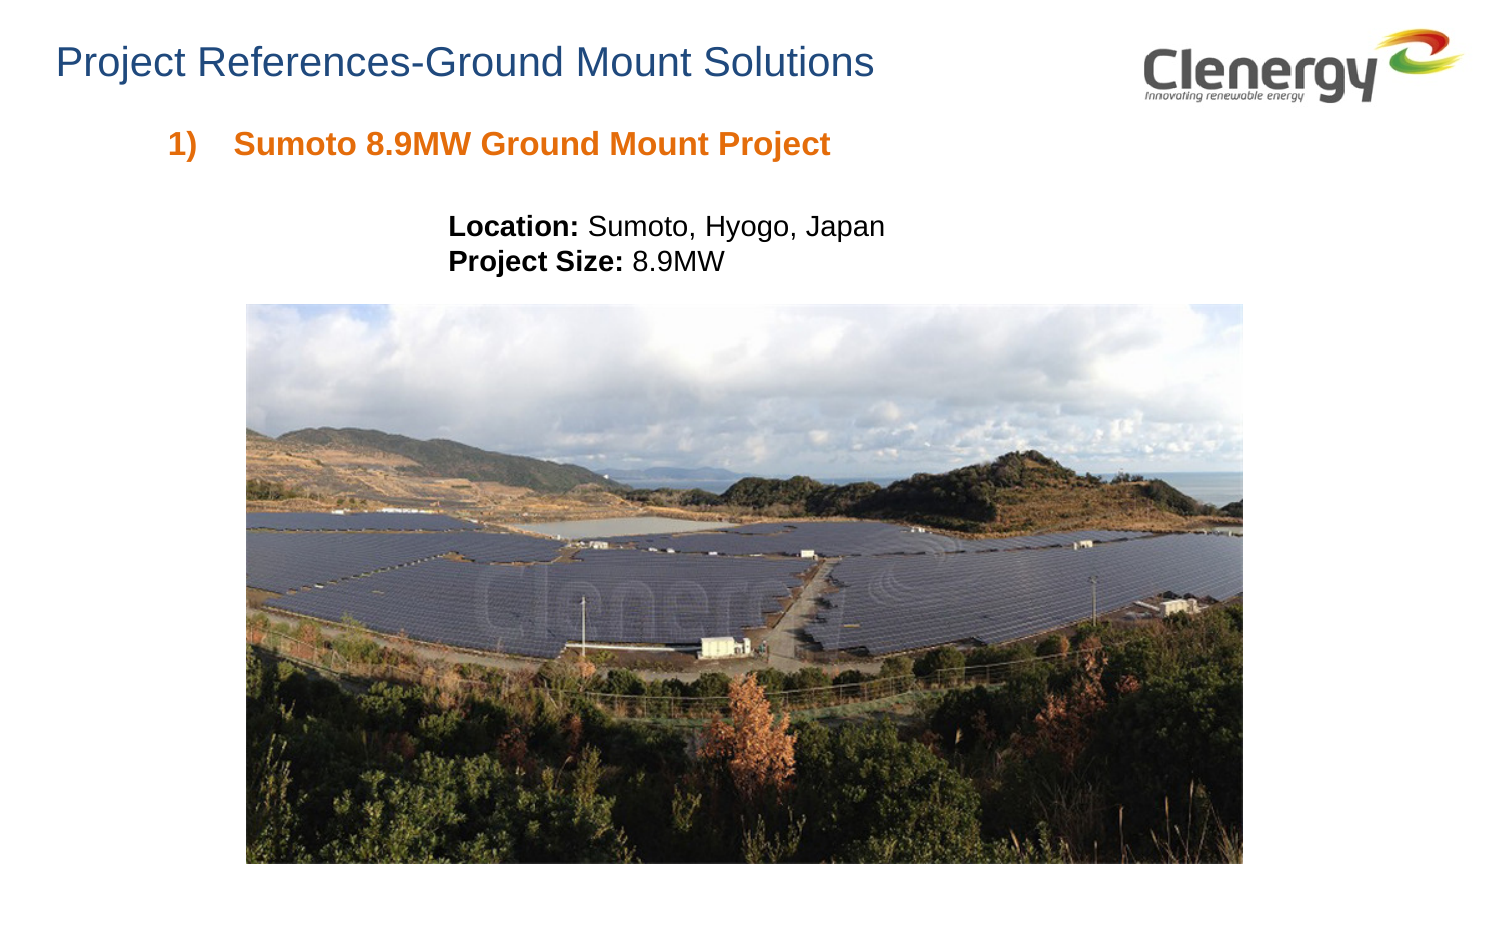

Project References-Ground Mount Solutions
# Sumoto 8.9MW Ground Mount Project
Location: Sumoto, Hyogo, Japan
Project Size: 8.9MW